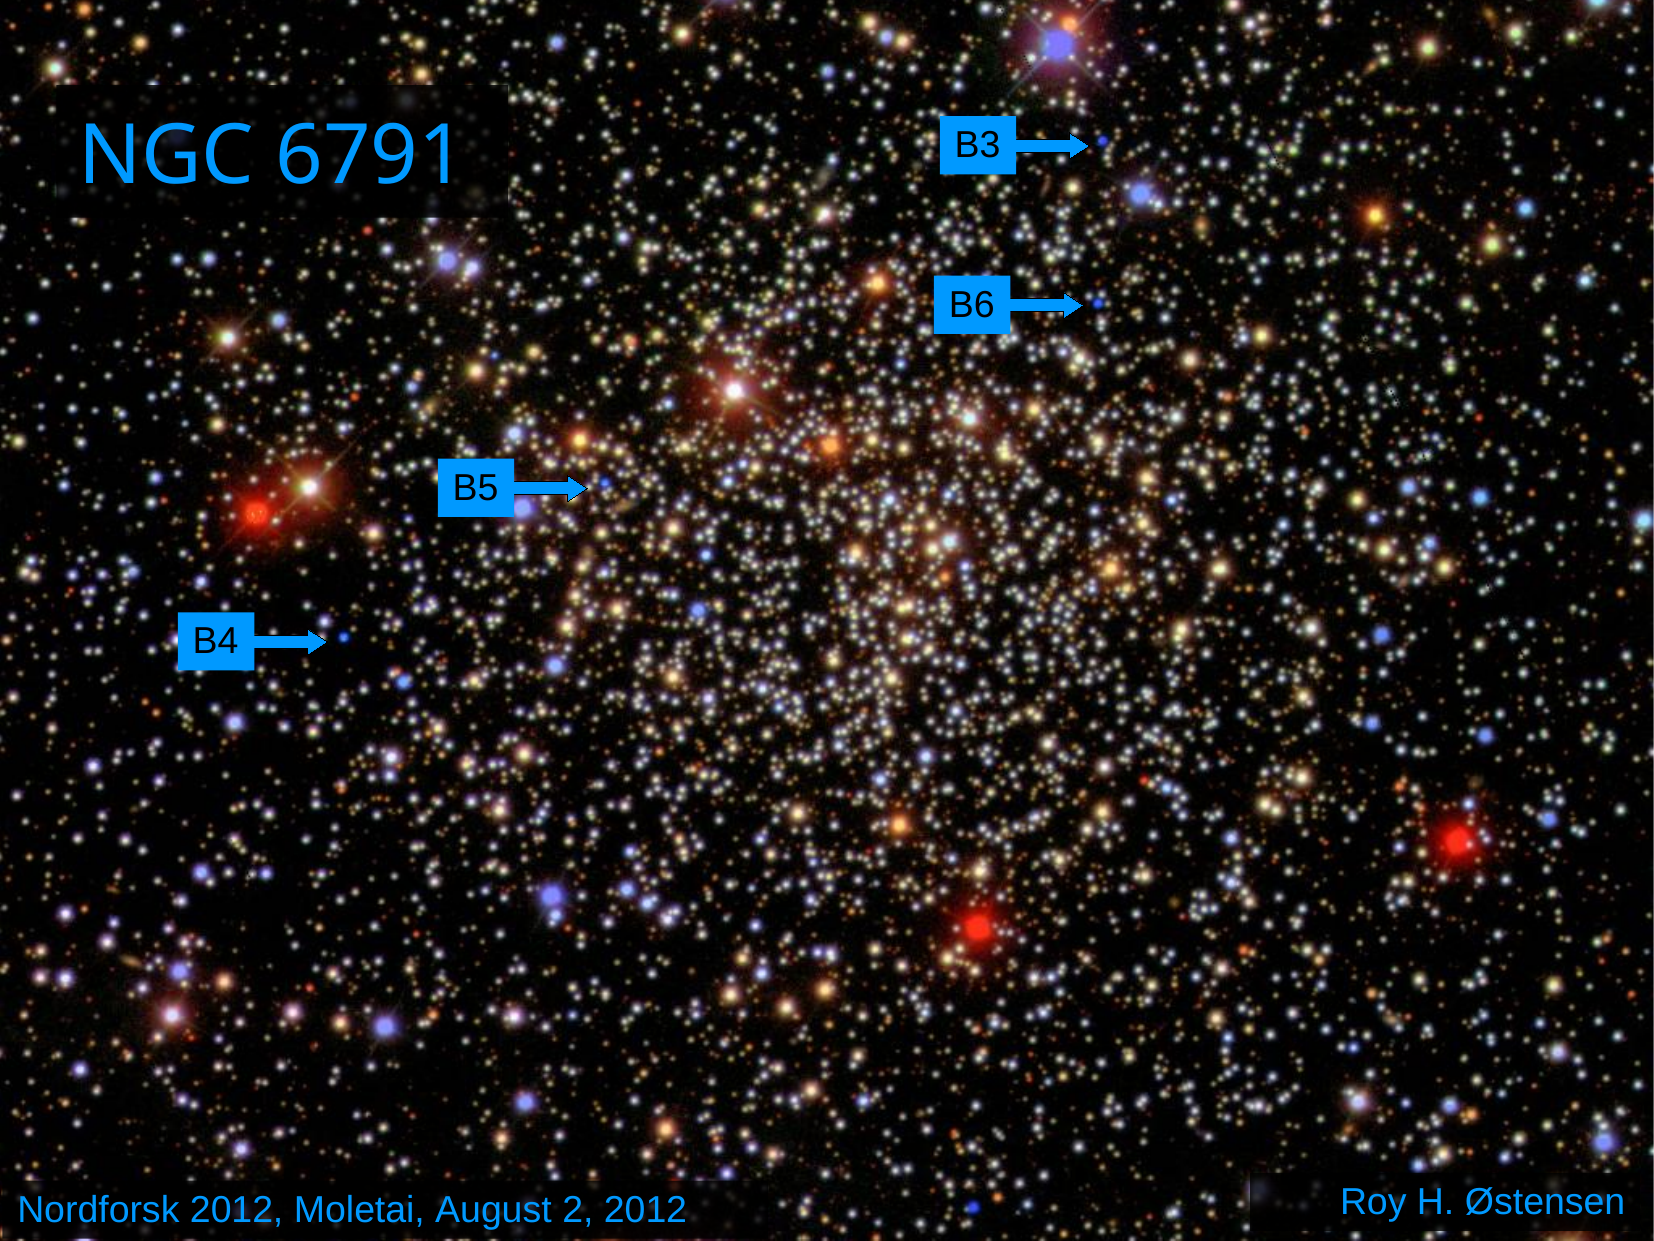

# NGC 6791
B3
B6
B5
B4